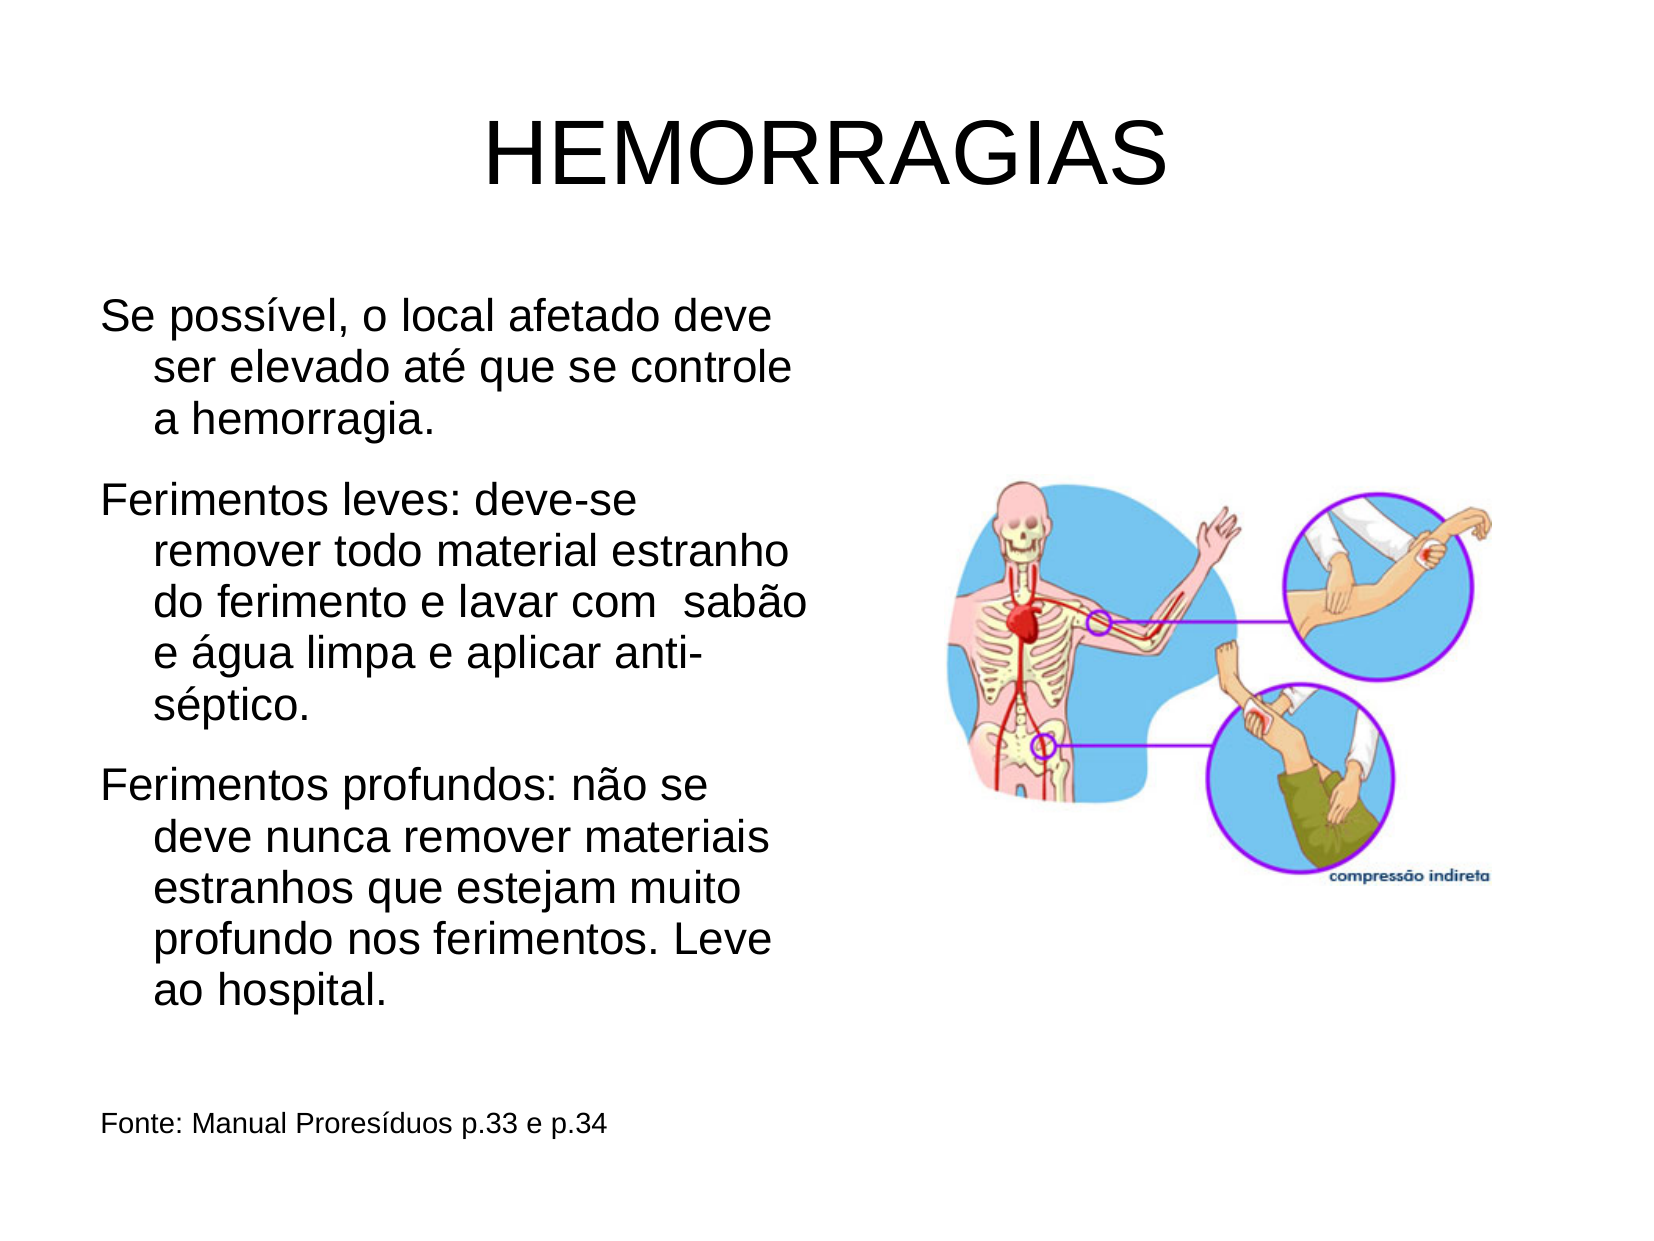

# HEMORRAGIAS
Se possível, o local afetado deve ser elevado até que se controle a hemorragia.
Ferimentos leves: deve-se remover todo material estranho do ferimento e lavar com sabão e água limpa e aplicar anti-séptico.
Ferimentos profundos: não se deve nunca remover materiais estranhos que estejam muito profundo nos ferimentos. Leve ao hospital.
Fonte: Manual Proresíduos p.33 e p.34